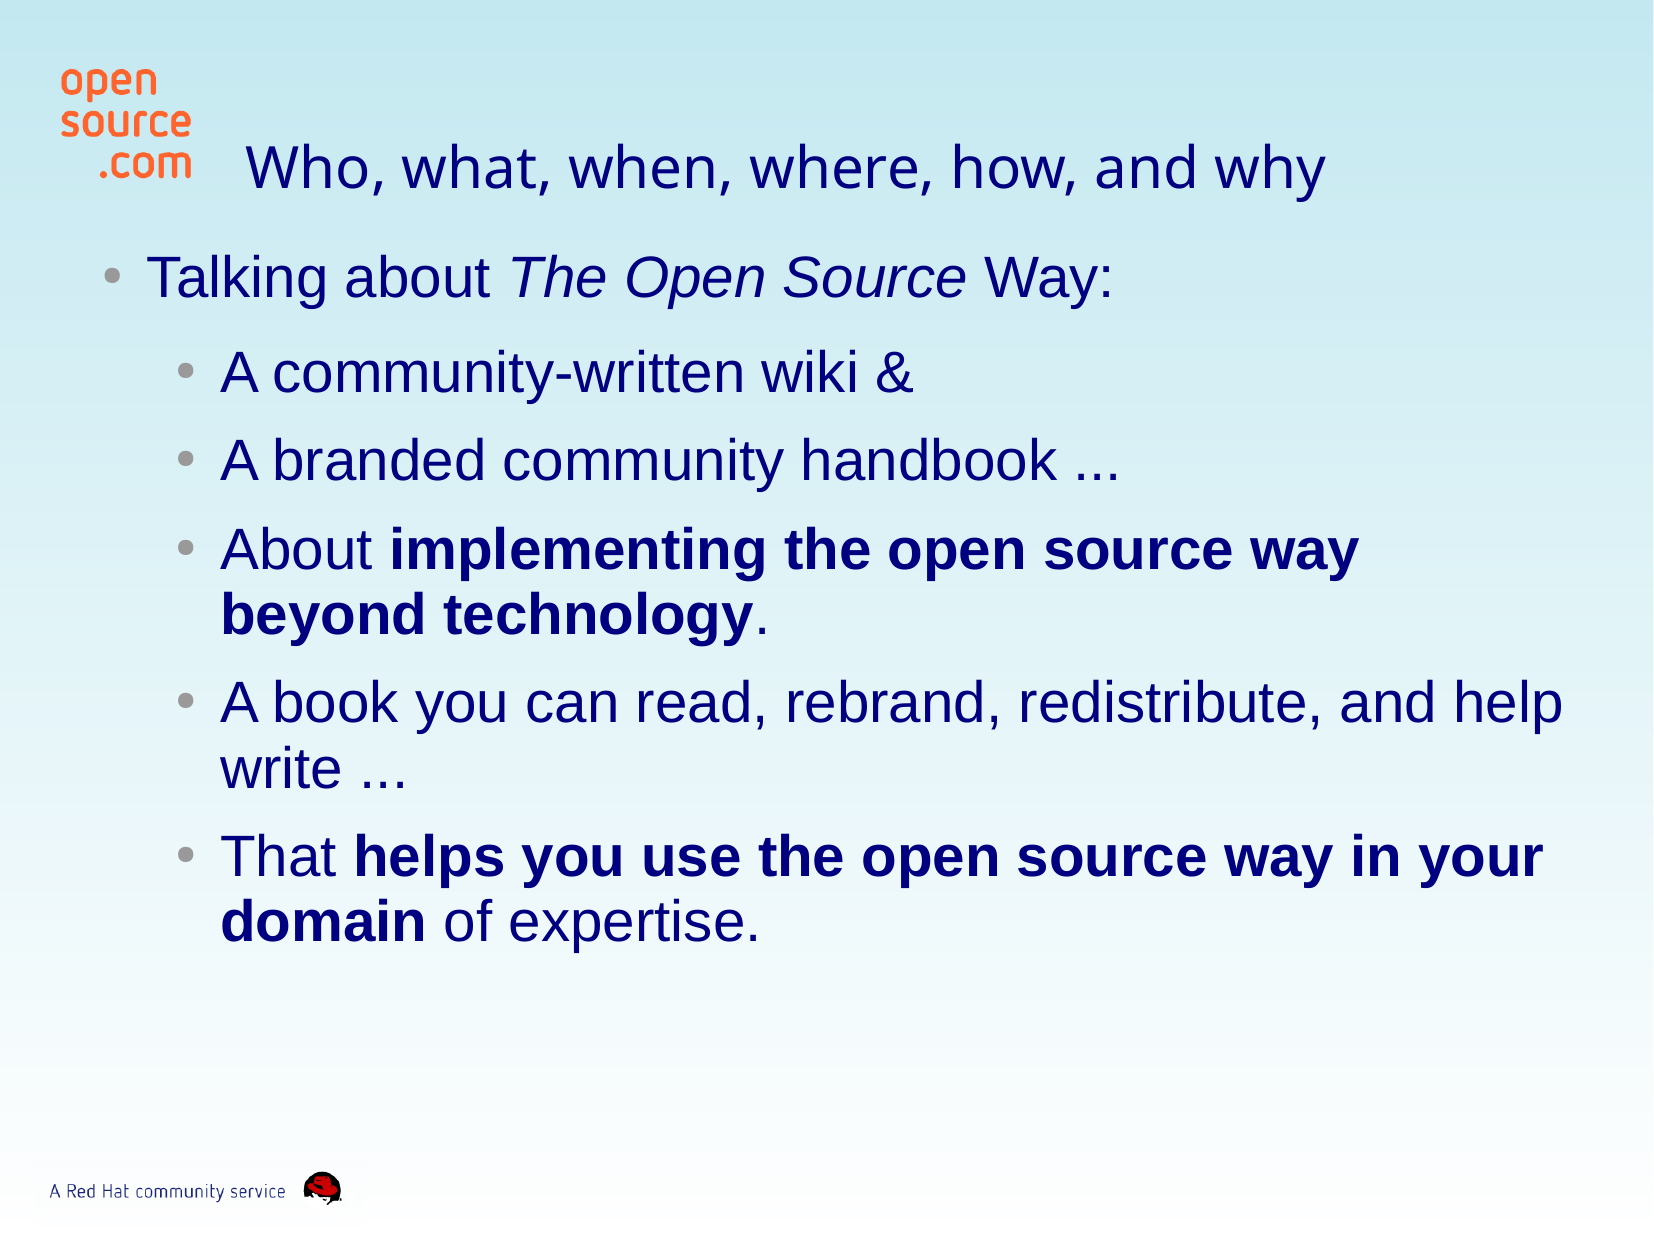

# Introduce Red Hat
Who, what, when, where, how, and why
Talking about The Open Source Way:
A community-written wiki &
A branded community handbook ...
About implementing the open source way beyond technology.
A book you can read, rebrand, redistribute, and help write ...
That helps you use the open source way in your domain of expertise.